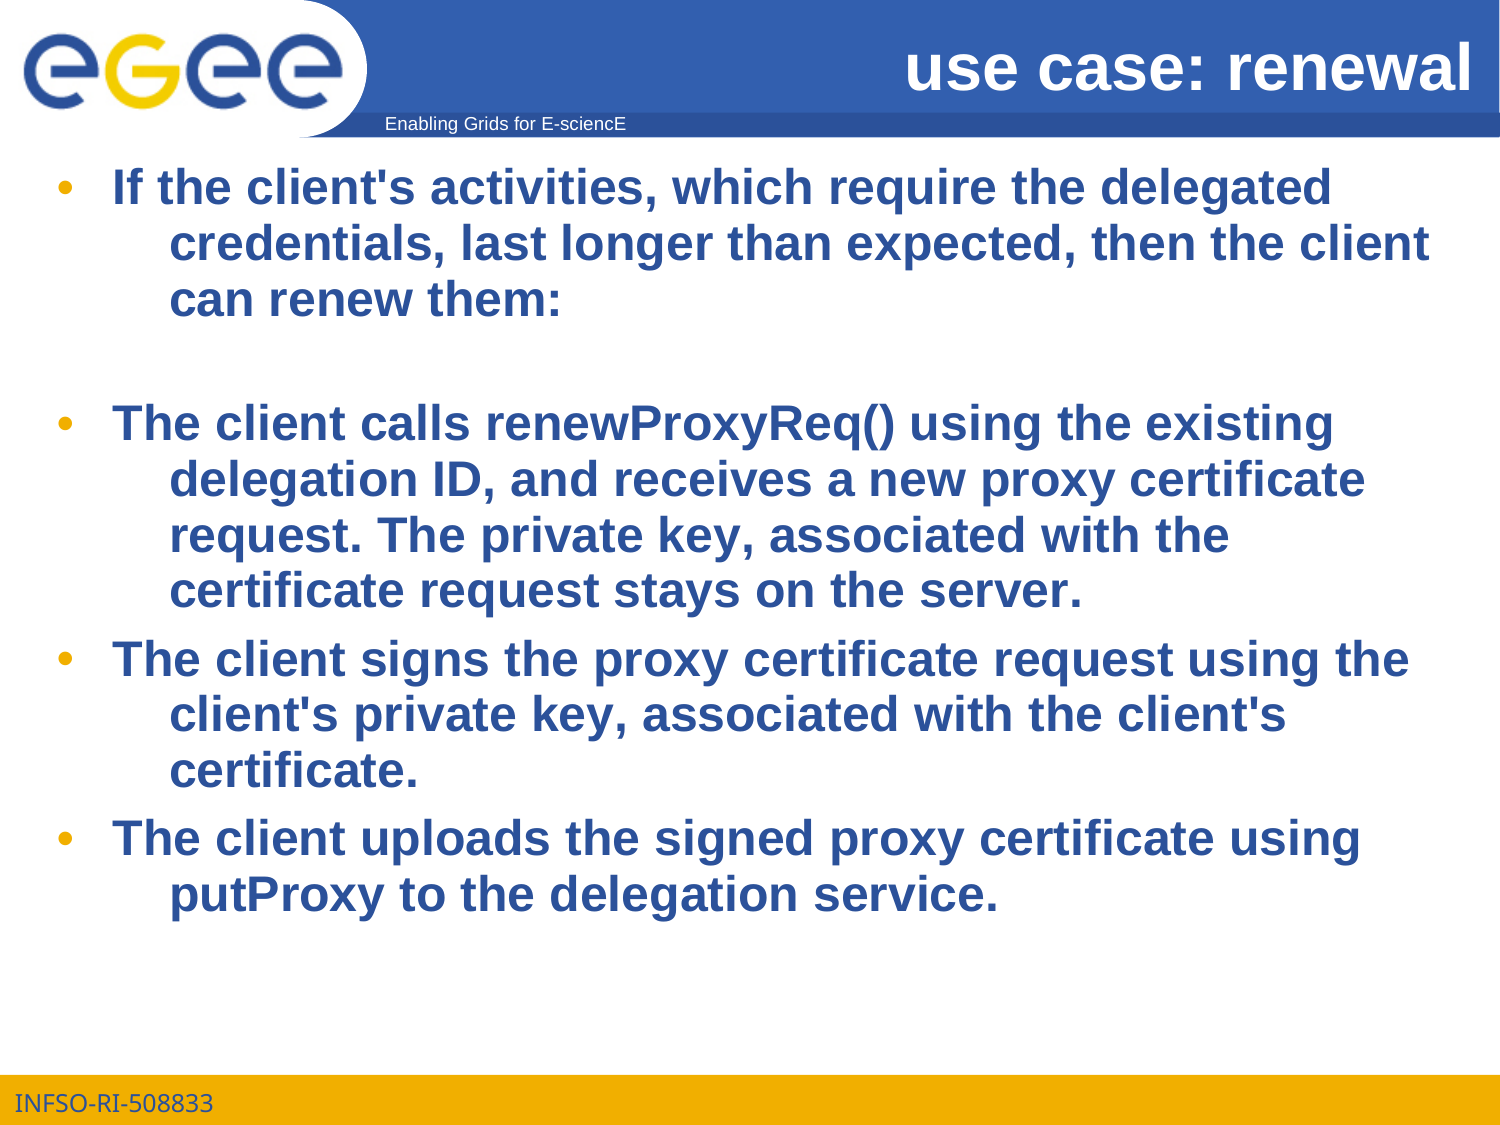

# use case: renewal
If the client's activities, which require the delegated credentials, last longer than expected, then the client can renew them:
The client calls renewProxyReq() using the existing delegation ID, and receives a new proxy certificate request. The private key, associated with the certificate request stays on the server.
The client signs the proxy certificate request using the client's private key, associated with the client's certificate.
The client uploads the signed proxy certificate using putProxy to the delegation service.